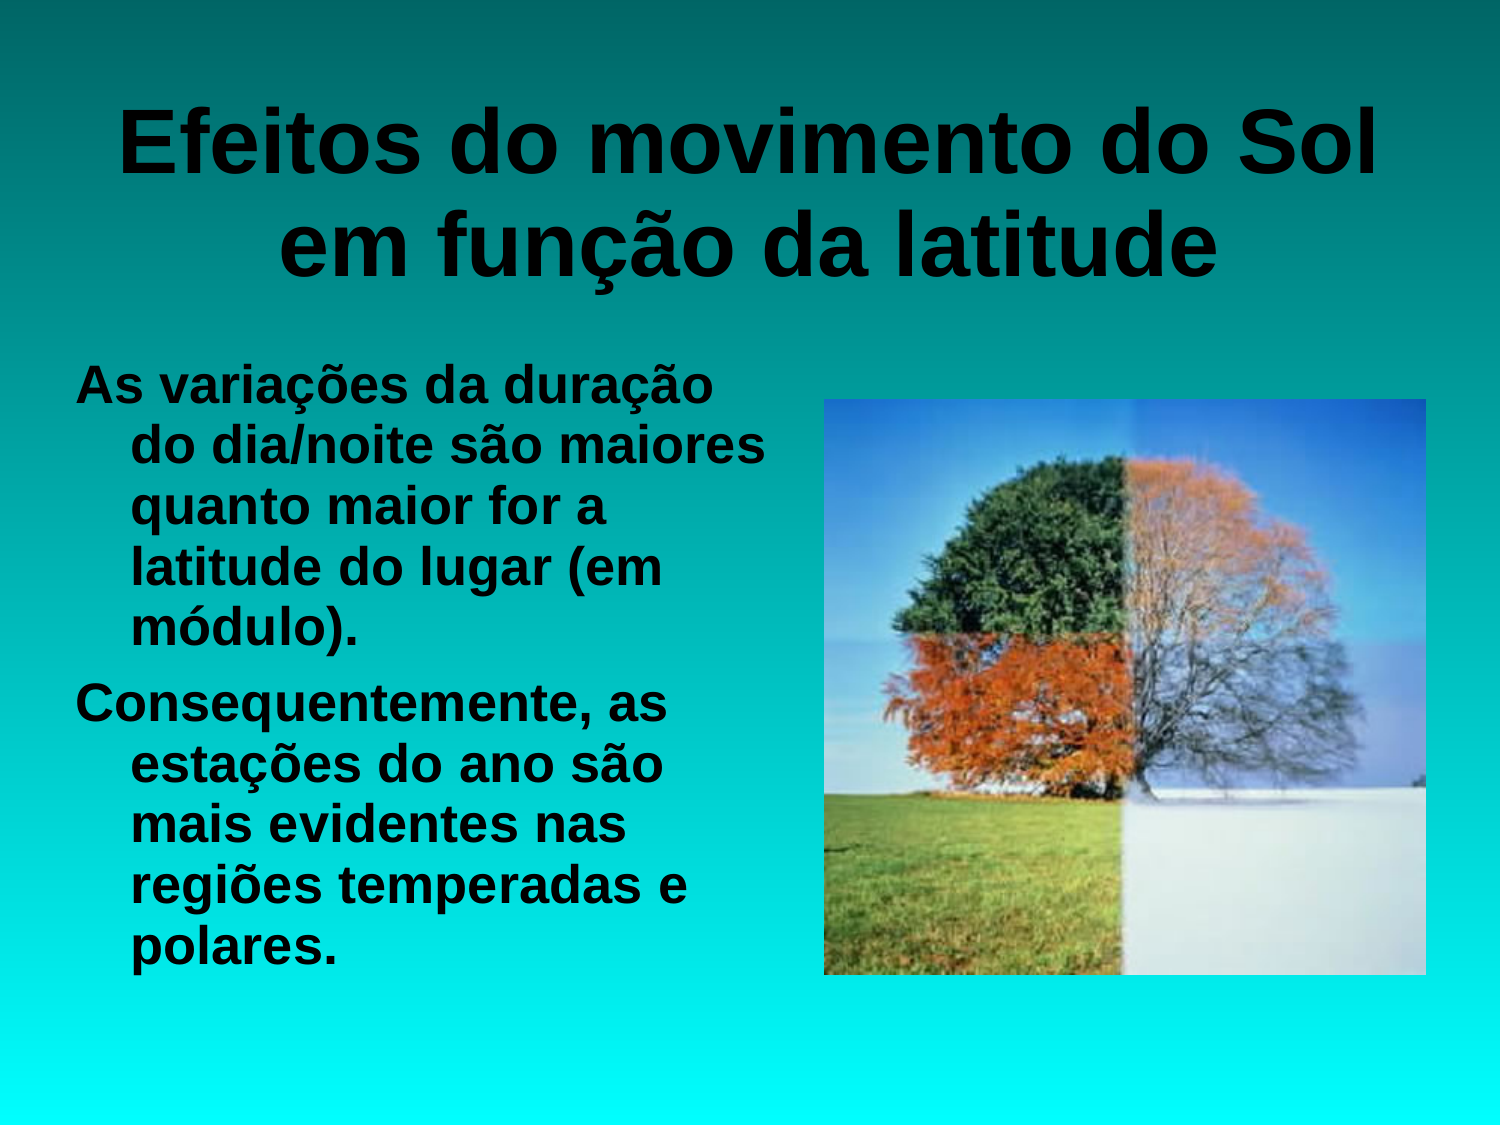

# Efeitos do movimento do Sol em função da latitude
As variações da duração do dia/noite são maiores quanto maior for a latitude do lugar (em módulo).
Consequentemente, as estações do ano são mais evidentes nas regiões temperadas e polares.